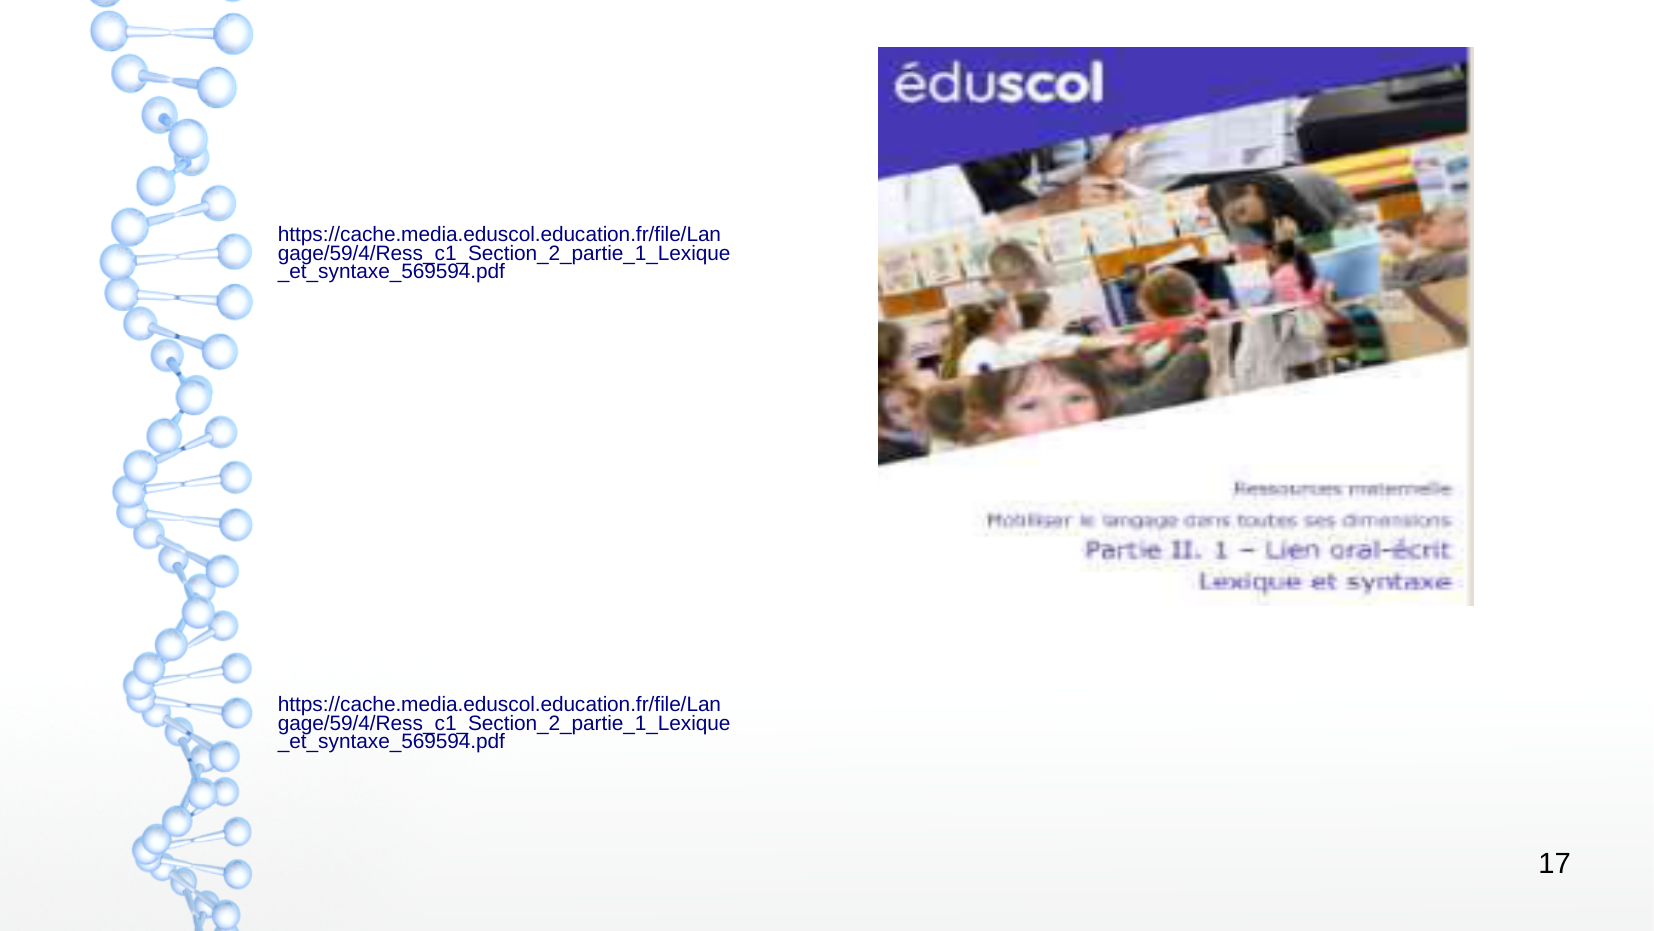

#
https://cache.media.eduscol.education.fr/file/Lan
gage/59/4/Ress_c1_Section_2_partie_1_Lexique
_et_syntaxe_569594.pdf
https://cache.media.eduscol.education.fr/file/Lan
gage/59/4/Ress_c1_Section_2_partie_1_Lexique
_et_syntaxe_569594.pdf
17